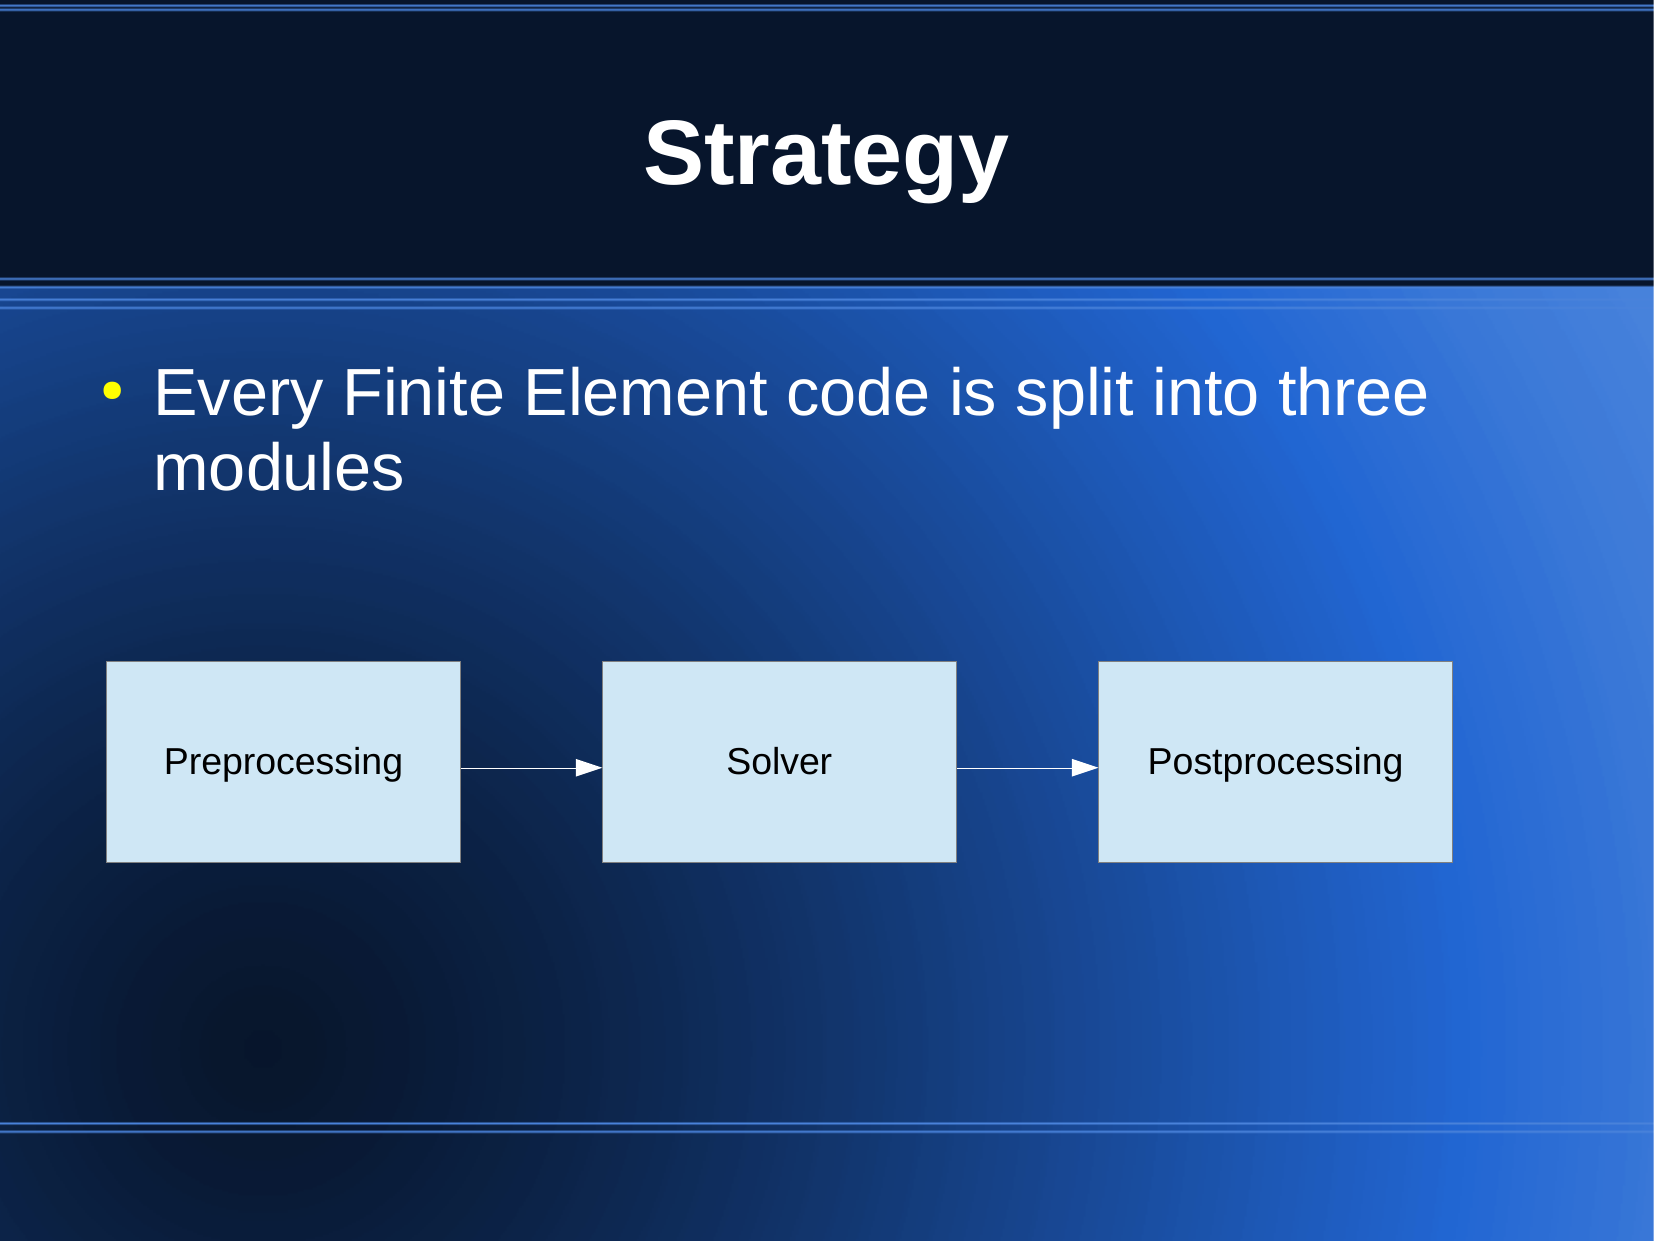

# Strategy
Every Finite Element code is split into three modules
Preprocessing
Solver
Postprocessing